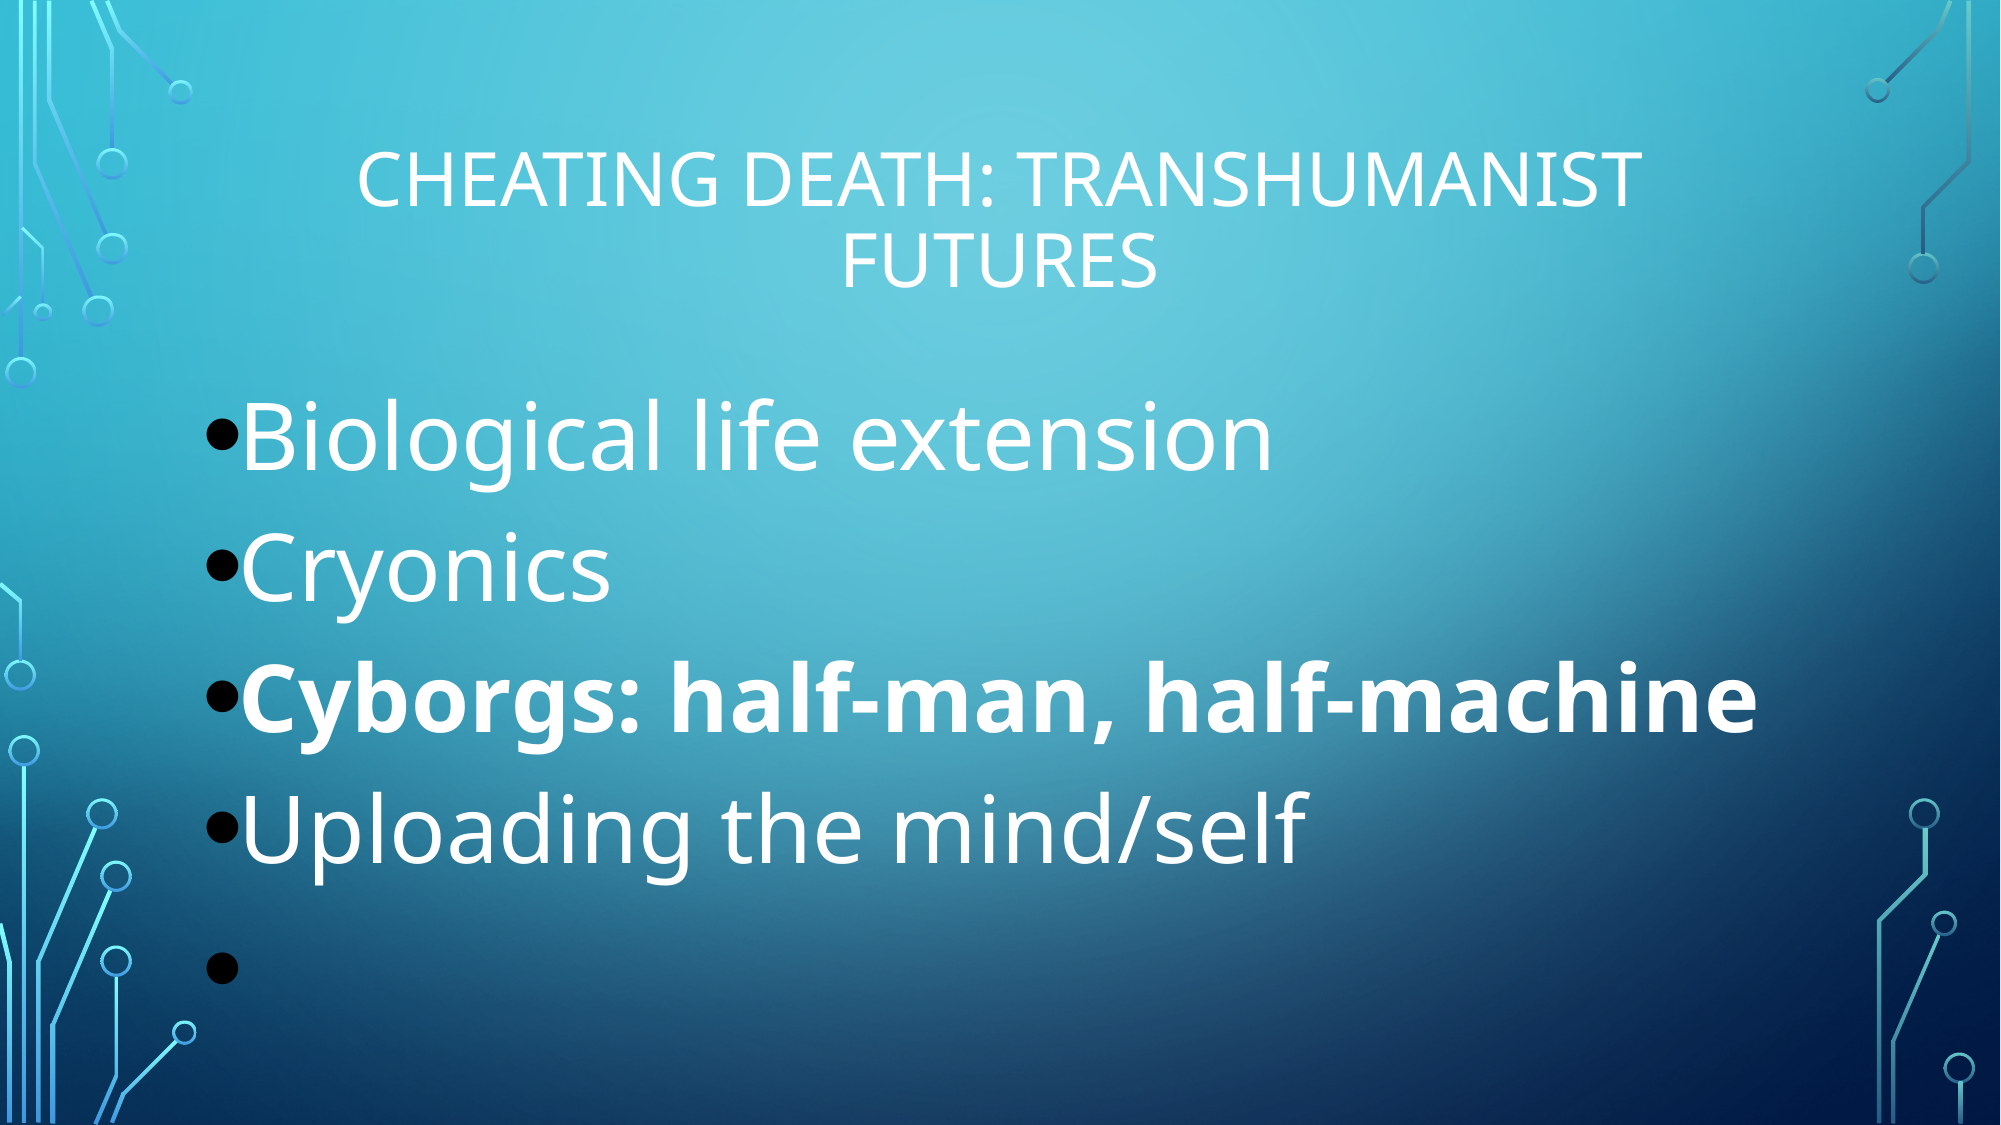

# Cheating Death: Transhumanist Futures
Biological life extension
Cryonics
Cyborgs: half-man, half-machine
Uploading the mind/self